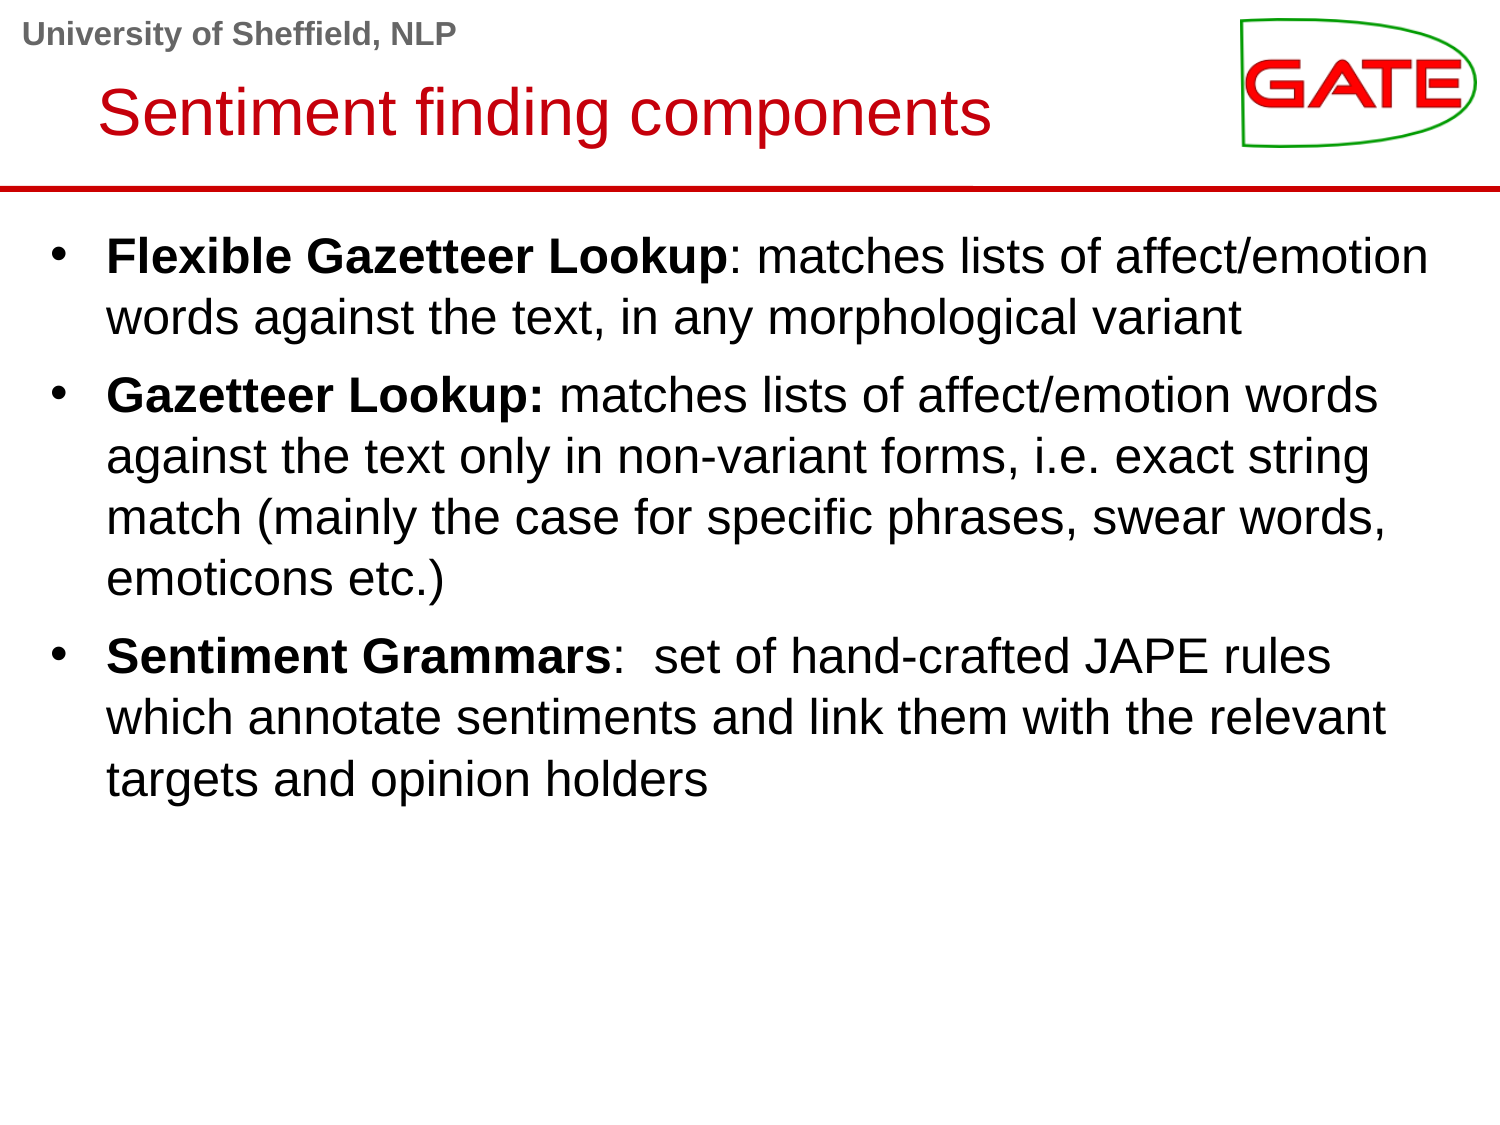

# Sentiment finding components
Flexible Gazetteer Lookup: matches lists of affect/emotion words against the text, in any morphological variant
Gazetteer Lookup: matches lists of affect/emotion words against the text only in non-variant forms, i.e. exact string match (mainly the case for specific phrases, swear words, emoticons etc.)
Sentiment Grammars: set of hand-crafted JAPE rules which annotate sentiments and link them with the relevant targets and opinion holders